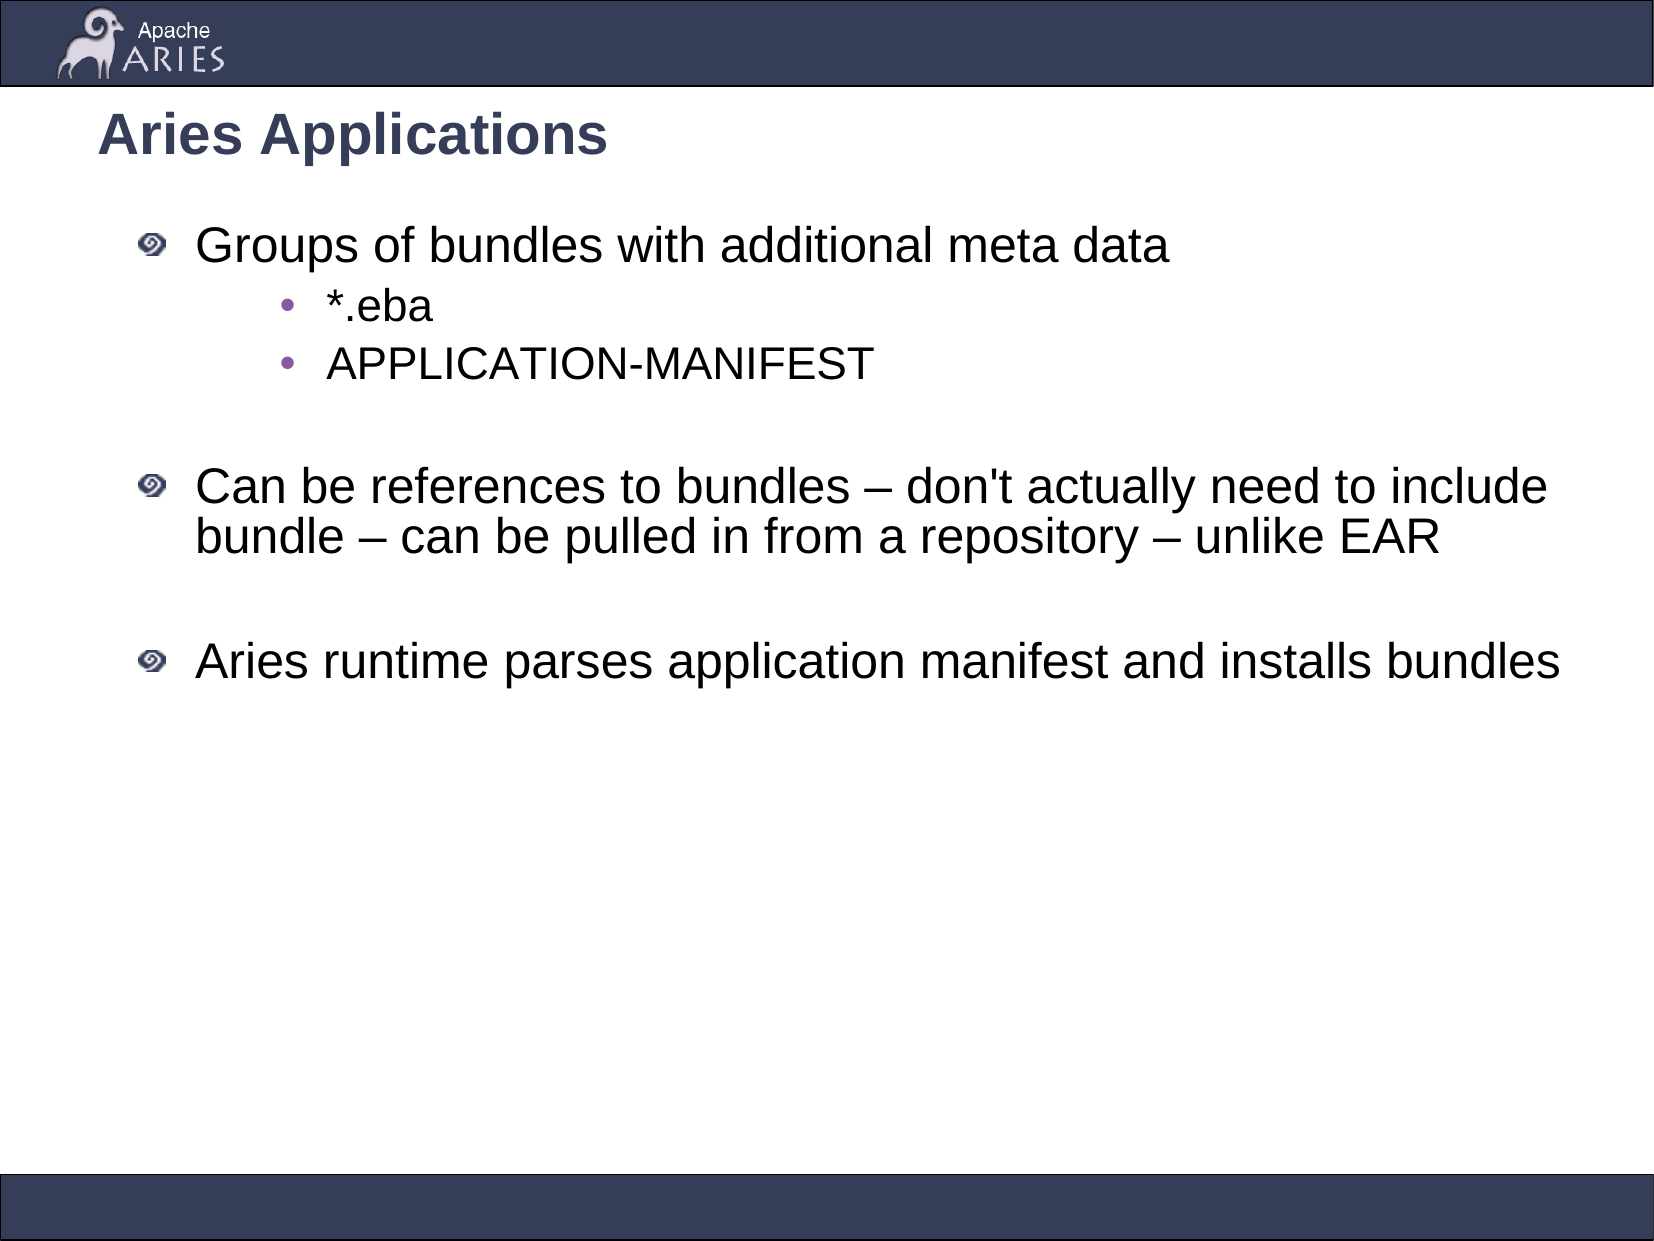

# Aries Applications
Groups of bundles with additional meta data
*.eba
APPLICATION-MANIFEST
Can be references to bundles – don't actually need to include bundle – can be pulled in from a repository – unlike EAR
Aries runtime parses application manifest and installs bundles
24